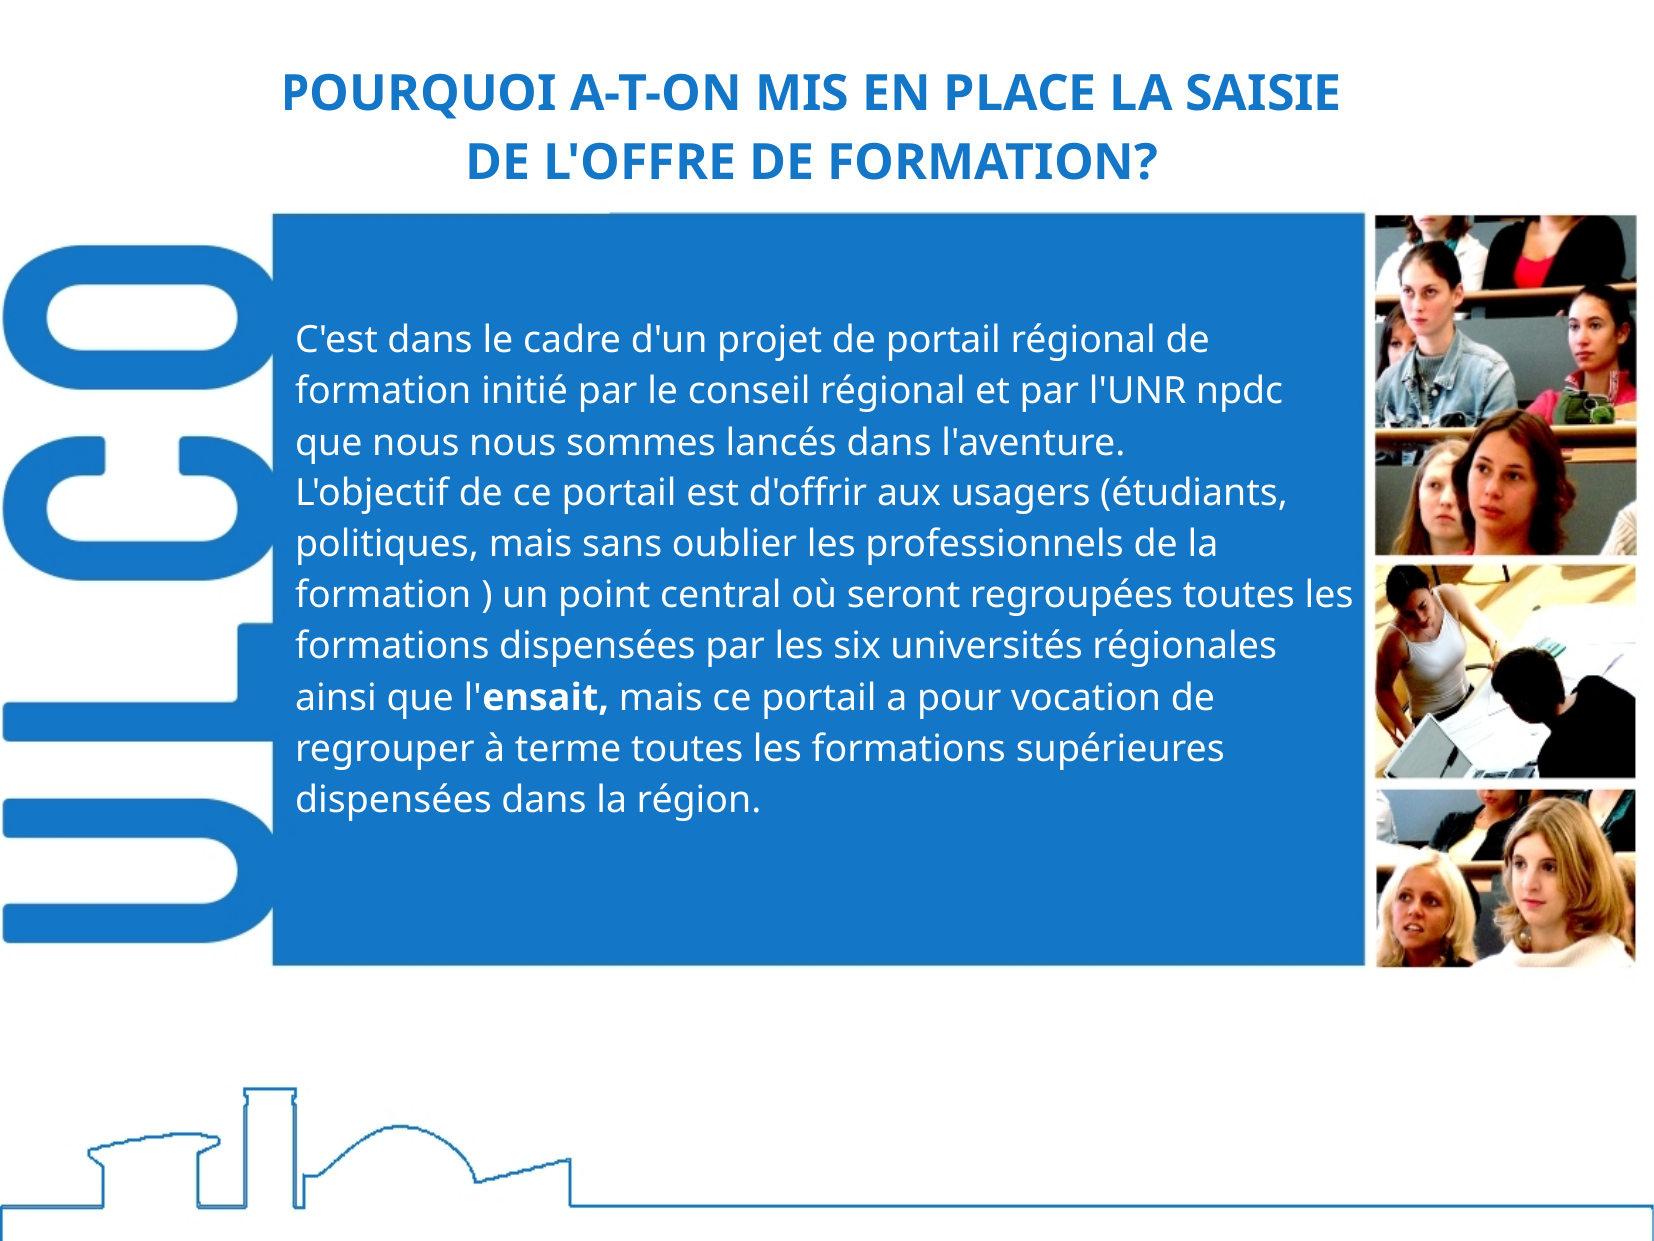

# POURQUOI A-T-ON MIS EN PLACE LA SAISIE DE L'OFFRE DE FORMATION?
C'est dans le cadre d'un projet de portail régional de formation initié par le conseil régional et par l'UNR npdc que nous nous sommes lancés dans l'aventure.
L'objectif de ce portail est d'offrir aux usagers (étudiants, politiques, mais sans oublier les professionnels de la formation ) un point central où seront regroupées toutes les formations dispensées par les six universités régionales ainsi que l'ensait, mais ce portail a pour vocation de regrouper à terme toutes les formations supérieures dispensées dans la région.